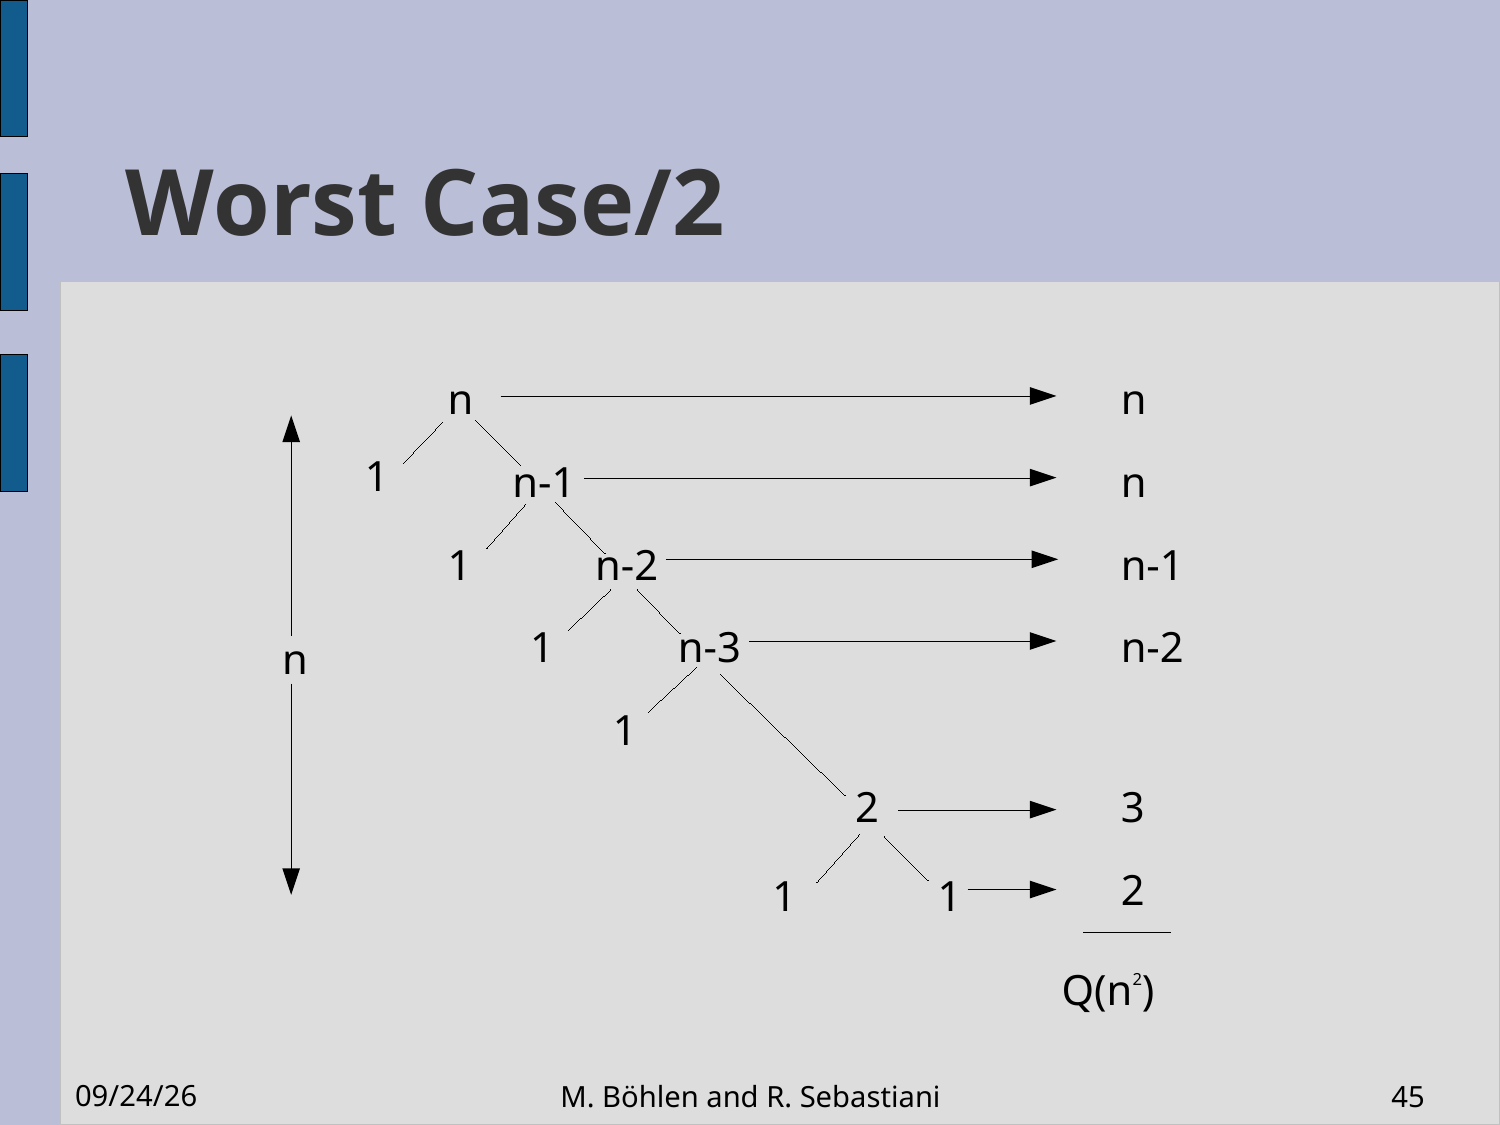

# Worst Case/2
n
n
1
n-1
n
1
n-2
n-1
1
n-3
n-2
n
1
2
3
2
1
1
Q(n2)
M. Böhlen and R. Sebastiani
45